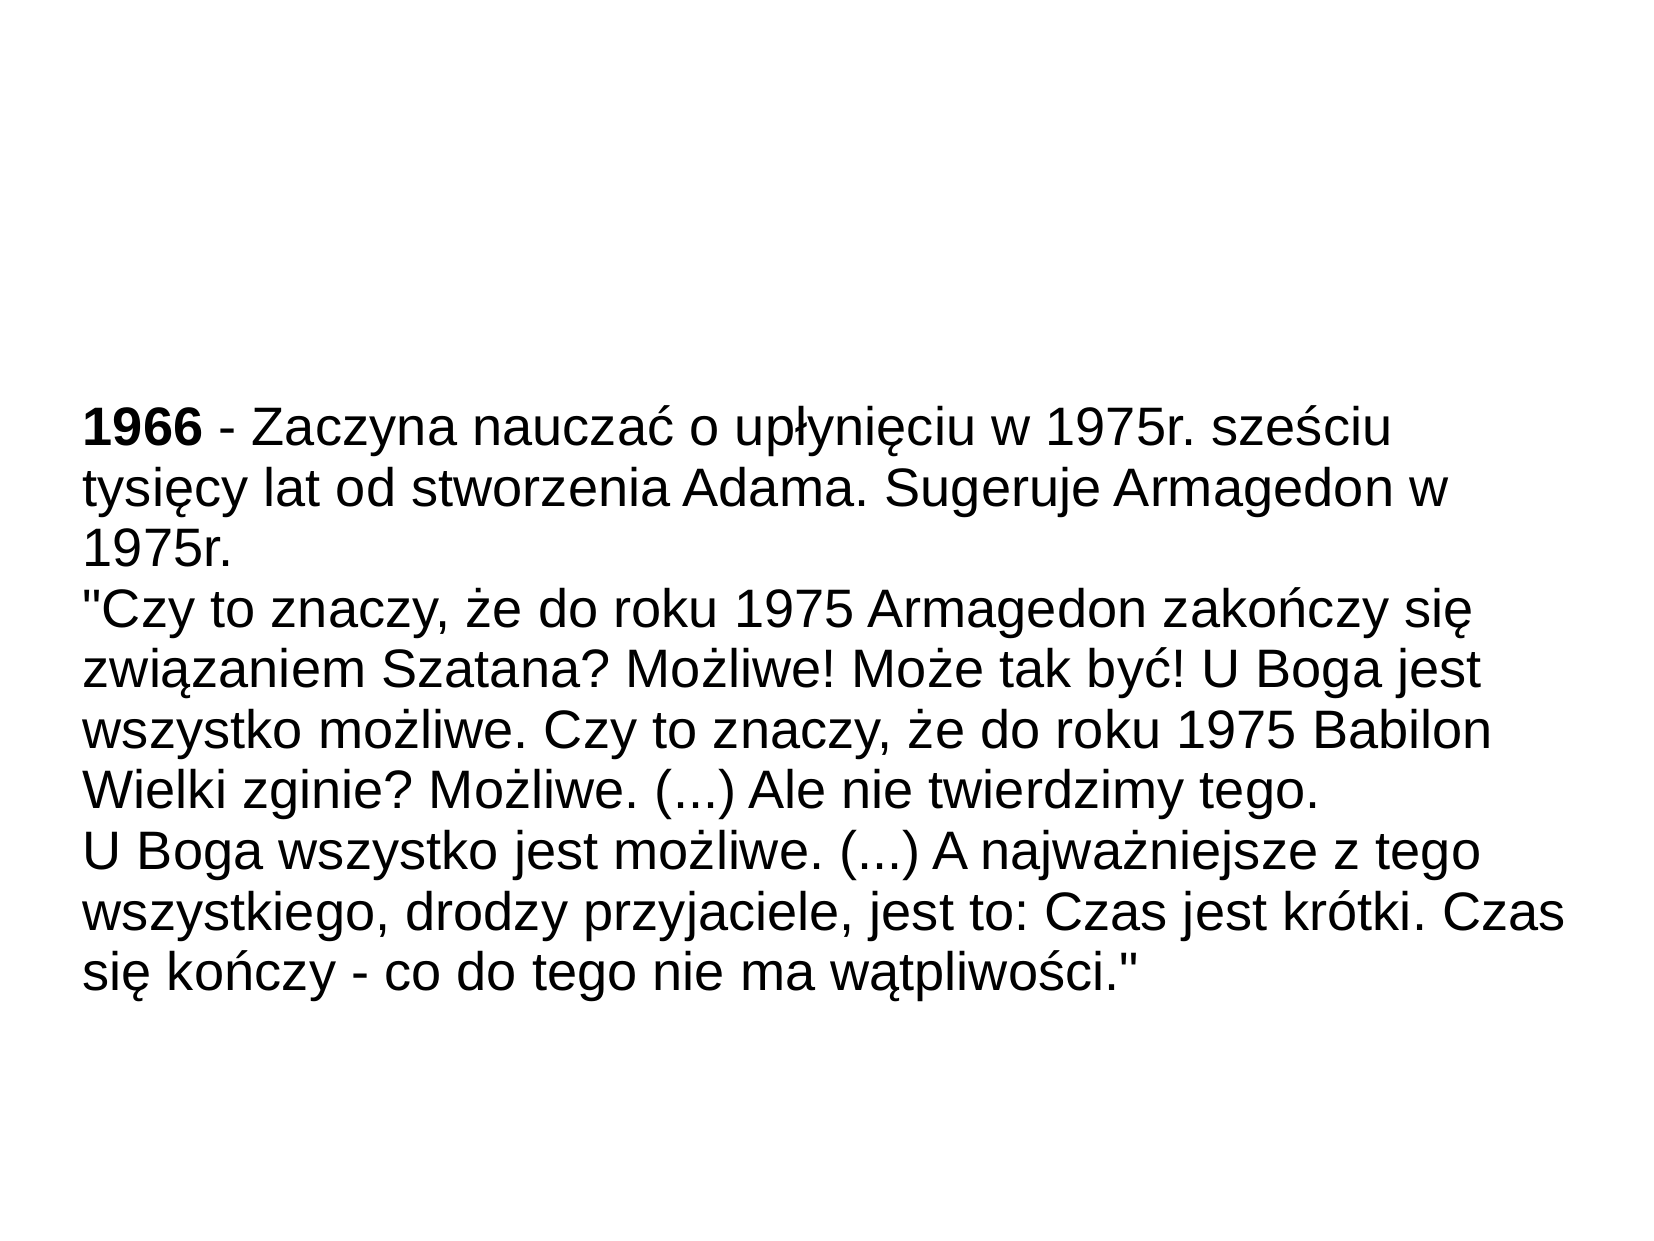

#
1966 - Zaczyna nauczać o upłynięciu w 1975r. sześciu tysięcy lat od stworzenia Adama. Sugeruje Armagedon w 1975r.
"Czy to znaczy, że do roku 1975 Armagedon zakończy się związaniem Szatana? Możliwe! Może tak być! U Boga jest wszystko możliwe. Czy to znaczy, że do roku 1975 Babilon Wielki zginie? Możliwe. (...) Ale nie twierdzimy tego.
U Boga wszystko jest możliwe. (...) A najważniejsze z tego wszystkiego, drodzy przyjaciele, jest to: Czas jest krótki. Czas się kończy - co do tego nie ma wątpliwości."